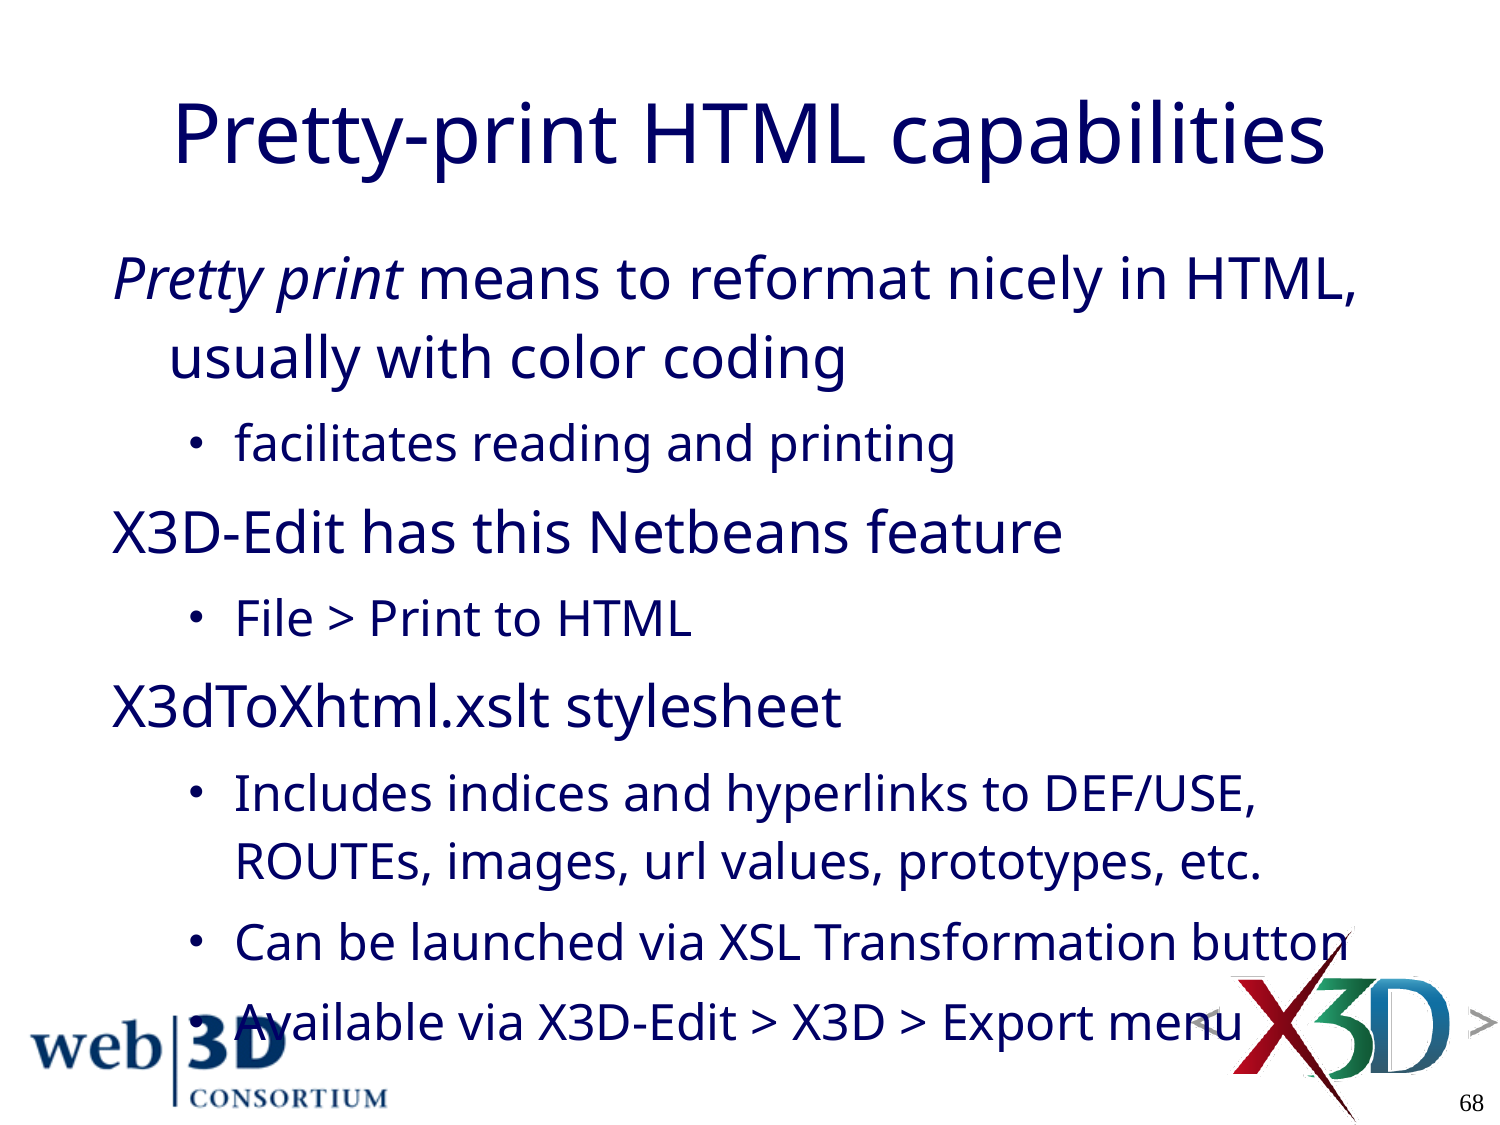

# Pretty-print HTML capabilities
Pretty print means to reformat nicely in HTML, usually with color coding
facilitates reading and printing
X3D-Edit has this Netbeans feature
File > Print to HTML
X3dToXhtml.xslt stylesheet
Includes indices and hyperlinks to DEF/USE, ROUTEs, images, url values, prototypes, etc.
Can be launched via XSL Transformation button
Available via X3D-Edit > X3D > Export menu